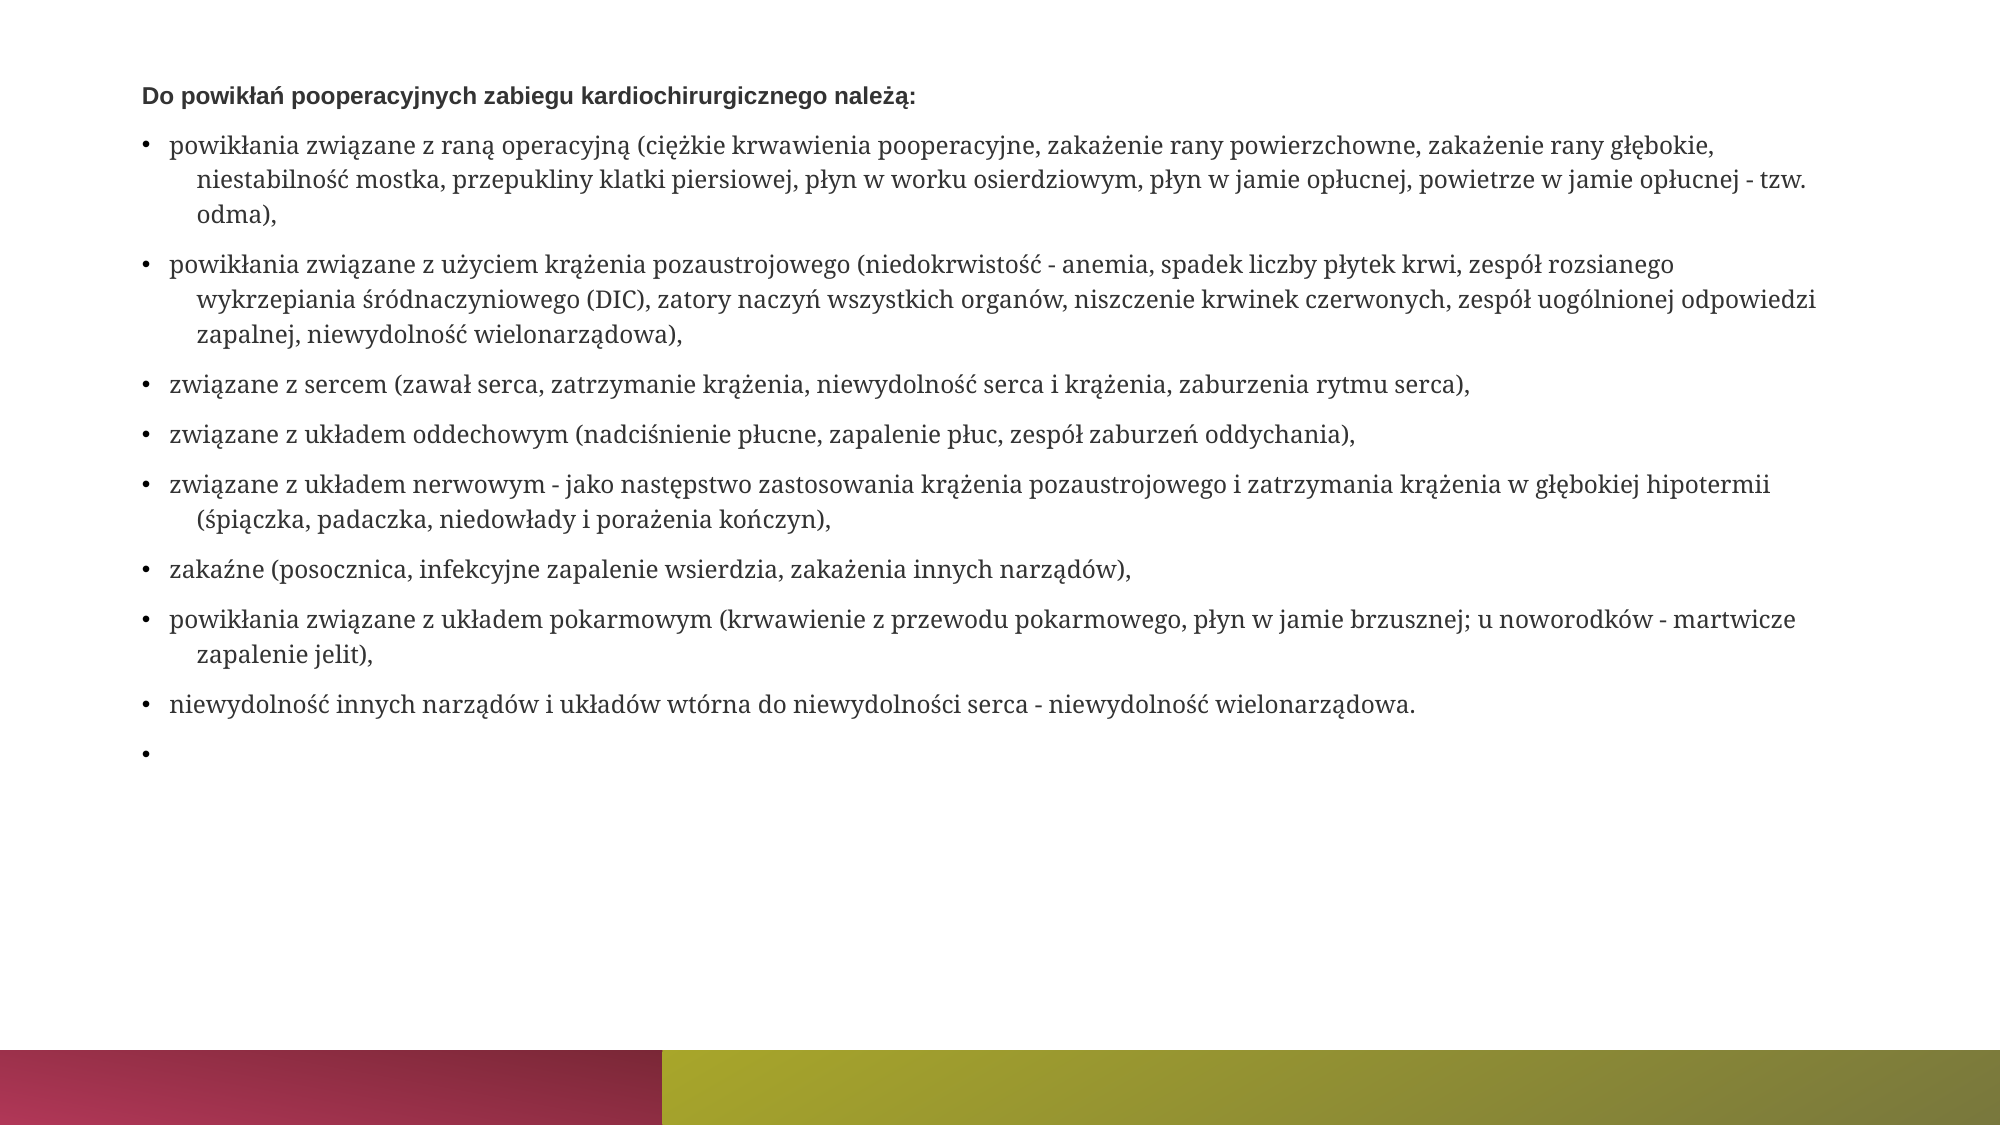

# Do powikłań pooperacyjnych zabiegu kardiochirurgicznego należą:
powikłania związane z raną operacyjną (ciężkie krwawienia pooperacyjne, zakażenie rany powierzchowne, zakażenie rany głębokie, niestabilność mostka, przepukliny klatki piersiowej, płyn w worku osierdziowym, płyn w jamie opłucnej, powietrze w jamie opłucnej - tzw. odma),
powikłania związane z użyciem krążenia pozaustrojowego (niedokrwistość - anemia, spadek liczby płytek krwi, zespół rozsianego wykrzepiania śródnaczyniowego (DIC), zatory naczyń wszystkich organów, niszczenie krwinek czerwonych, zespół uogólnionej odpowiedzi zapalnej, niewydolność wielonarządowa),
związane z sercem (zawał serca, zatrzymanie krążenia, niewydolność serca i krążenia, zaburzenia rytmu serca),
związane z układem oddechowym (nadciśnienie płucne, zapalenie płuc, zespół zaburzeń oddychania),
związane z układem nerwowym - jako następstwo zastosowania krążenia pozaustrojowego i zatrzymania krążenia w głębokiej hipotermii (śpiączka, padaczka, niedowłady i porażenia kończyn),
zakaźne (posocznica, infekcyjne zapalenie wsierdzia, zakażenia innych narządów),
powikłania związane z układem pokarmowym (krwawienie z przewodu pokarmowego, płyn w jamie brzusznej; u noworodków - martwicze zapalenie jelit),
niewydolność innych narządów i układów wtórna do niewydolności serca - niewydolność wielonarządowa.